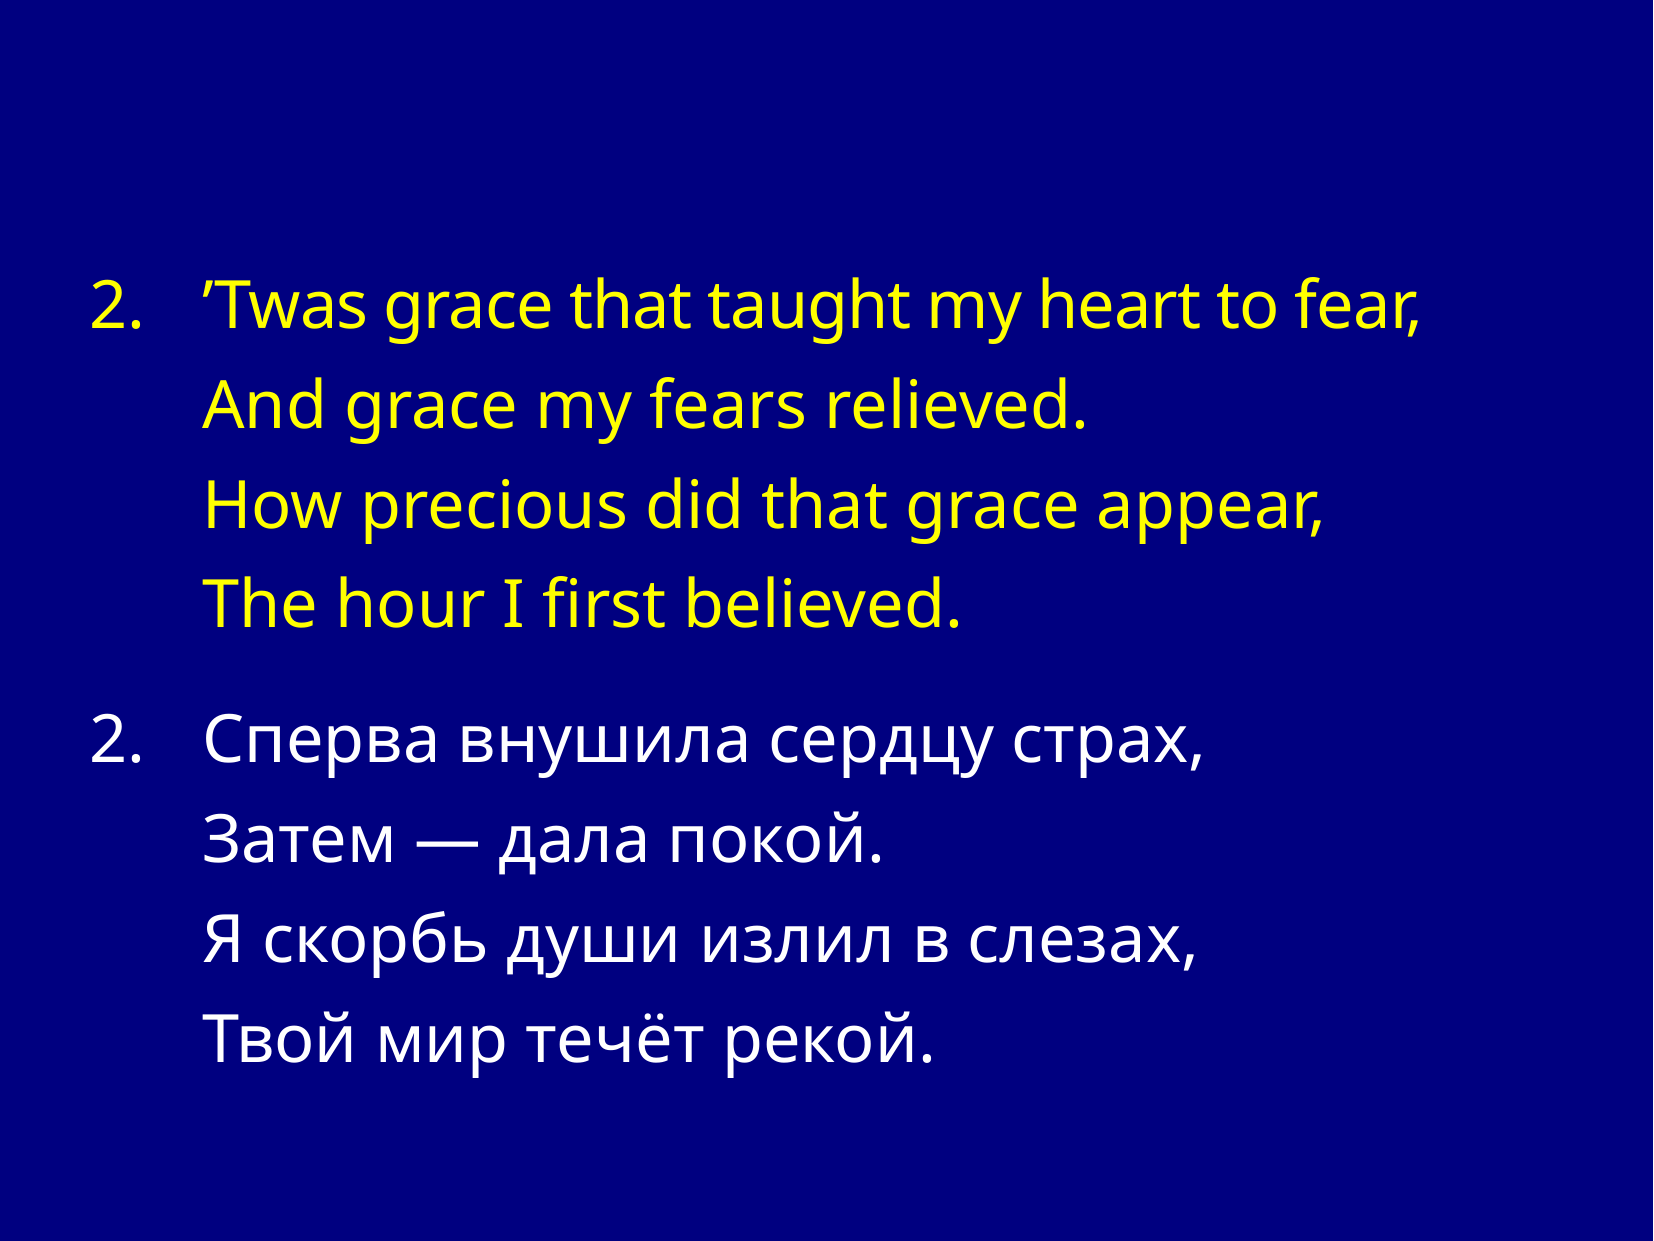

2.	’Twas grace that taught my heart to fear,
	And grace my fears relieved.
	How precious did that grace appear,
	The hour I first believed.
2.	Сперва внушила сердцу страх,
	Затем — дала покой.
	Я скорбь души излил в слезах,
	Твой мир течёт рекой.